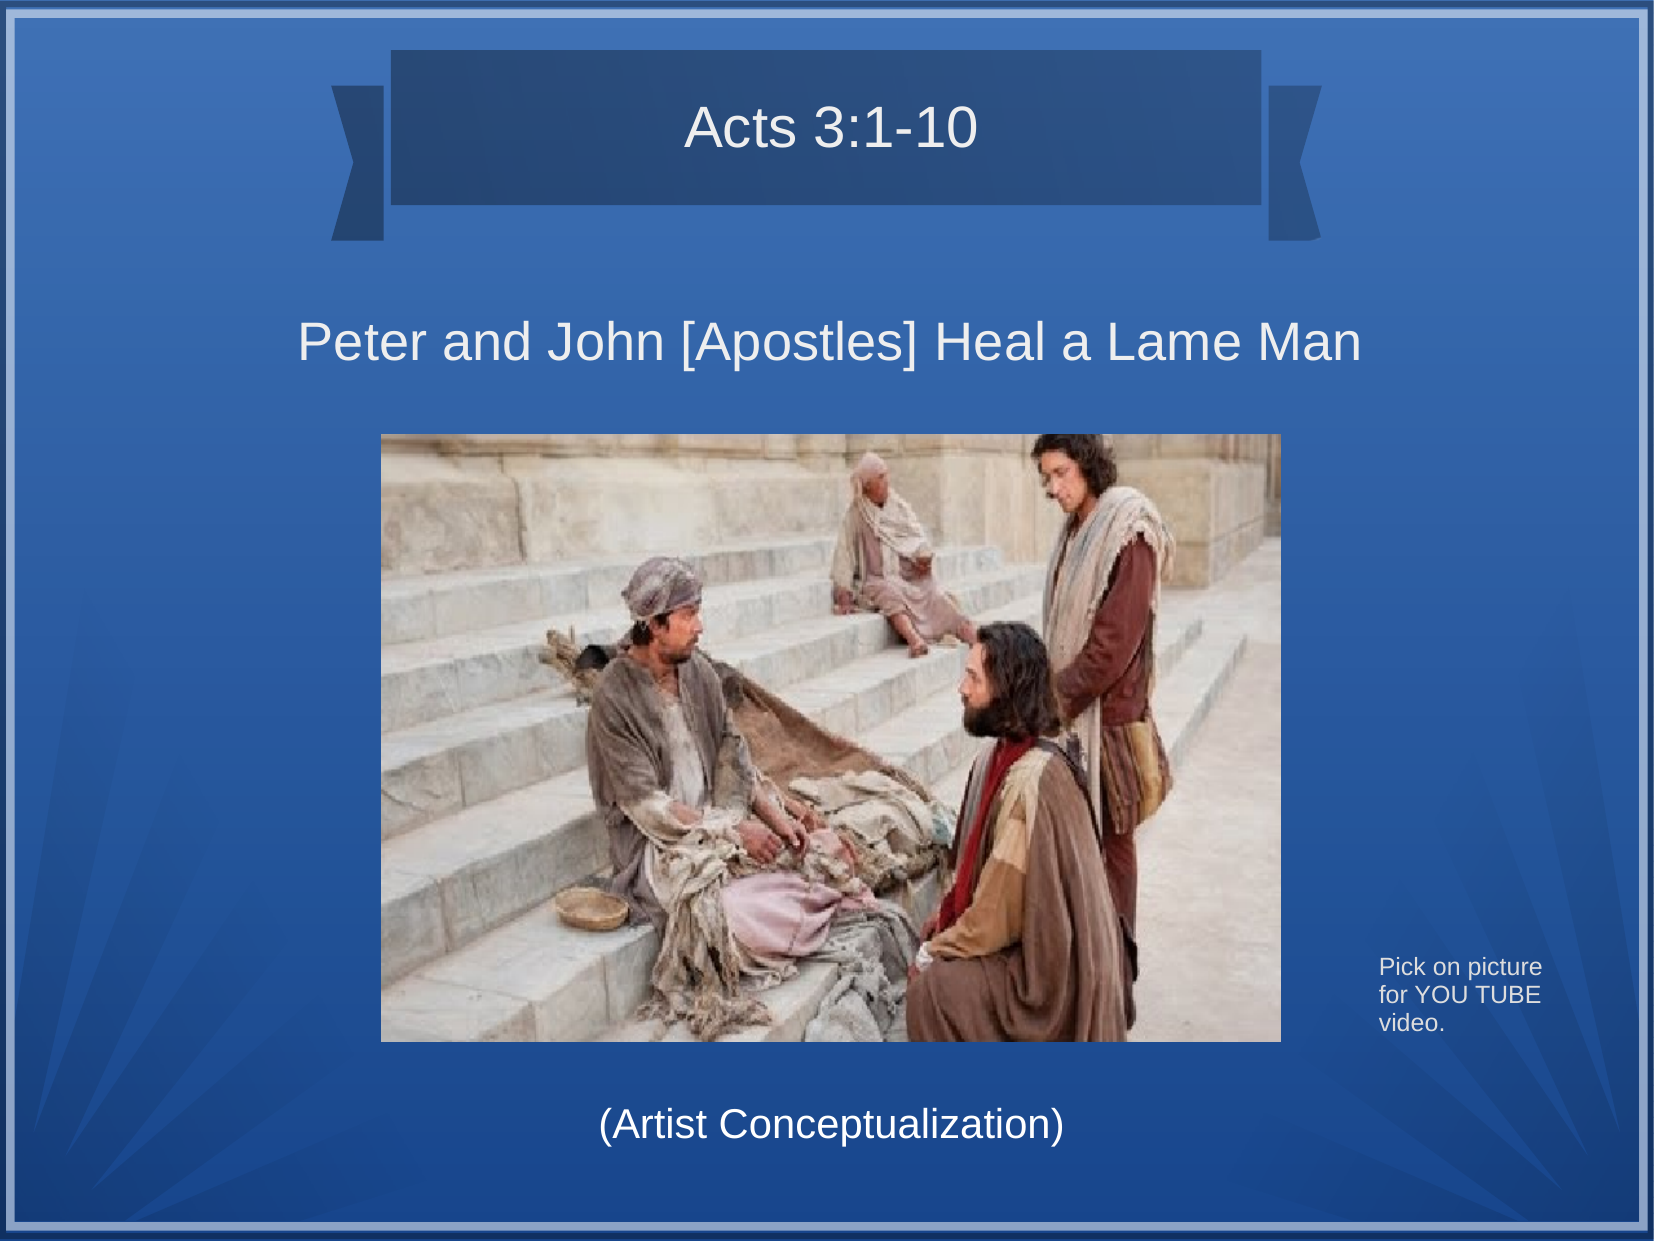

Acts 3:1-10
Peter and John [Apostles] Heal a Lame Man
Pick on picture for YOU TUBE video.
(Artist Conceptualization)